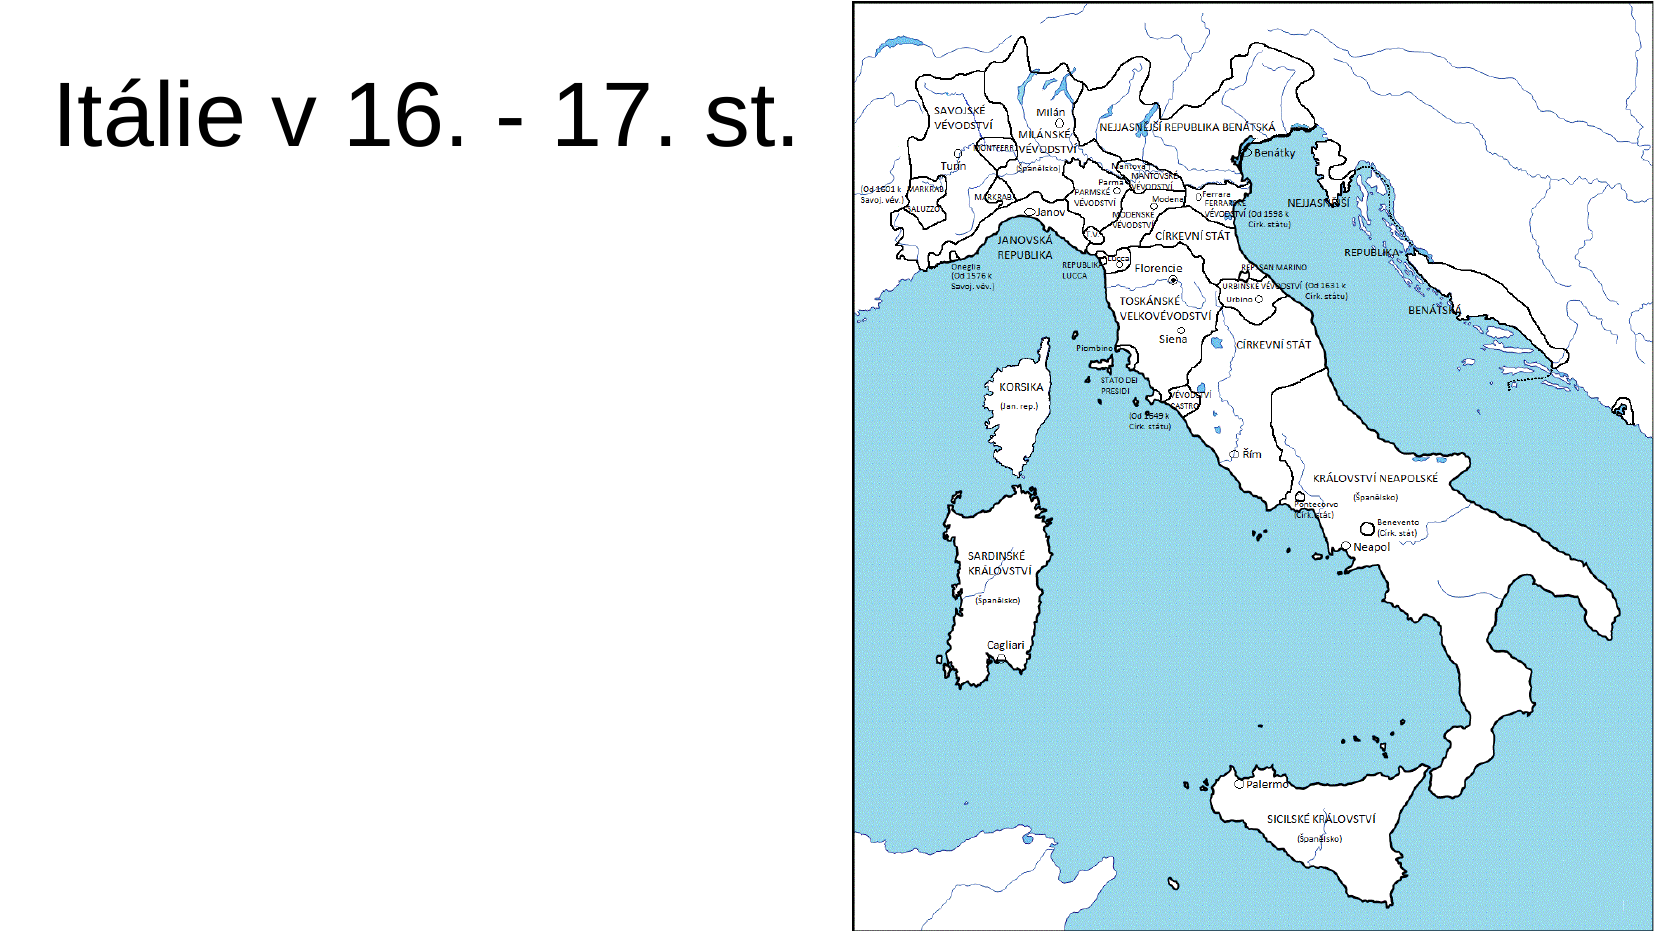

# Itálie v 16. - 17. st.